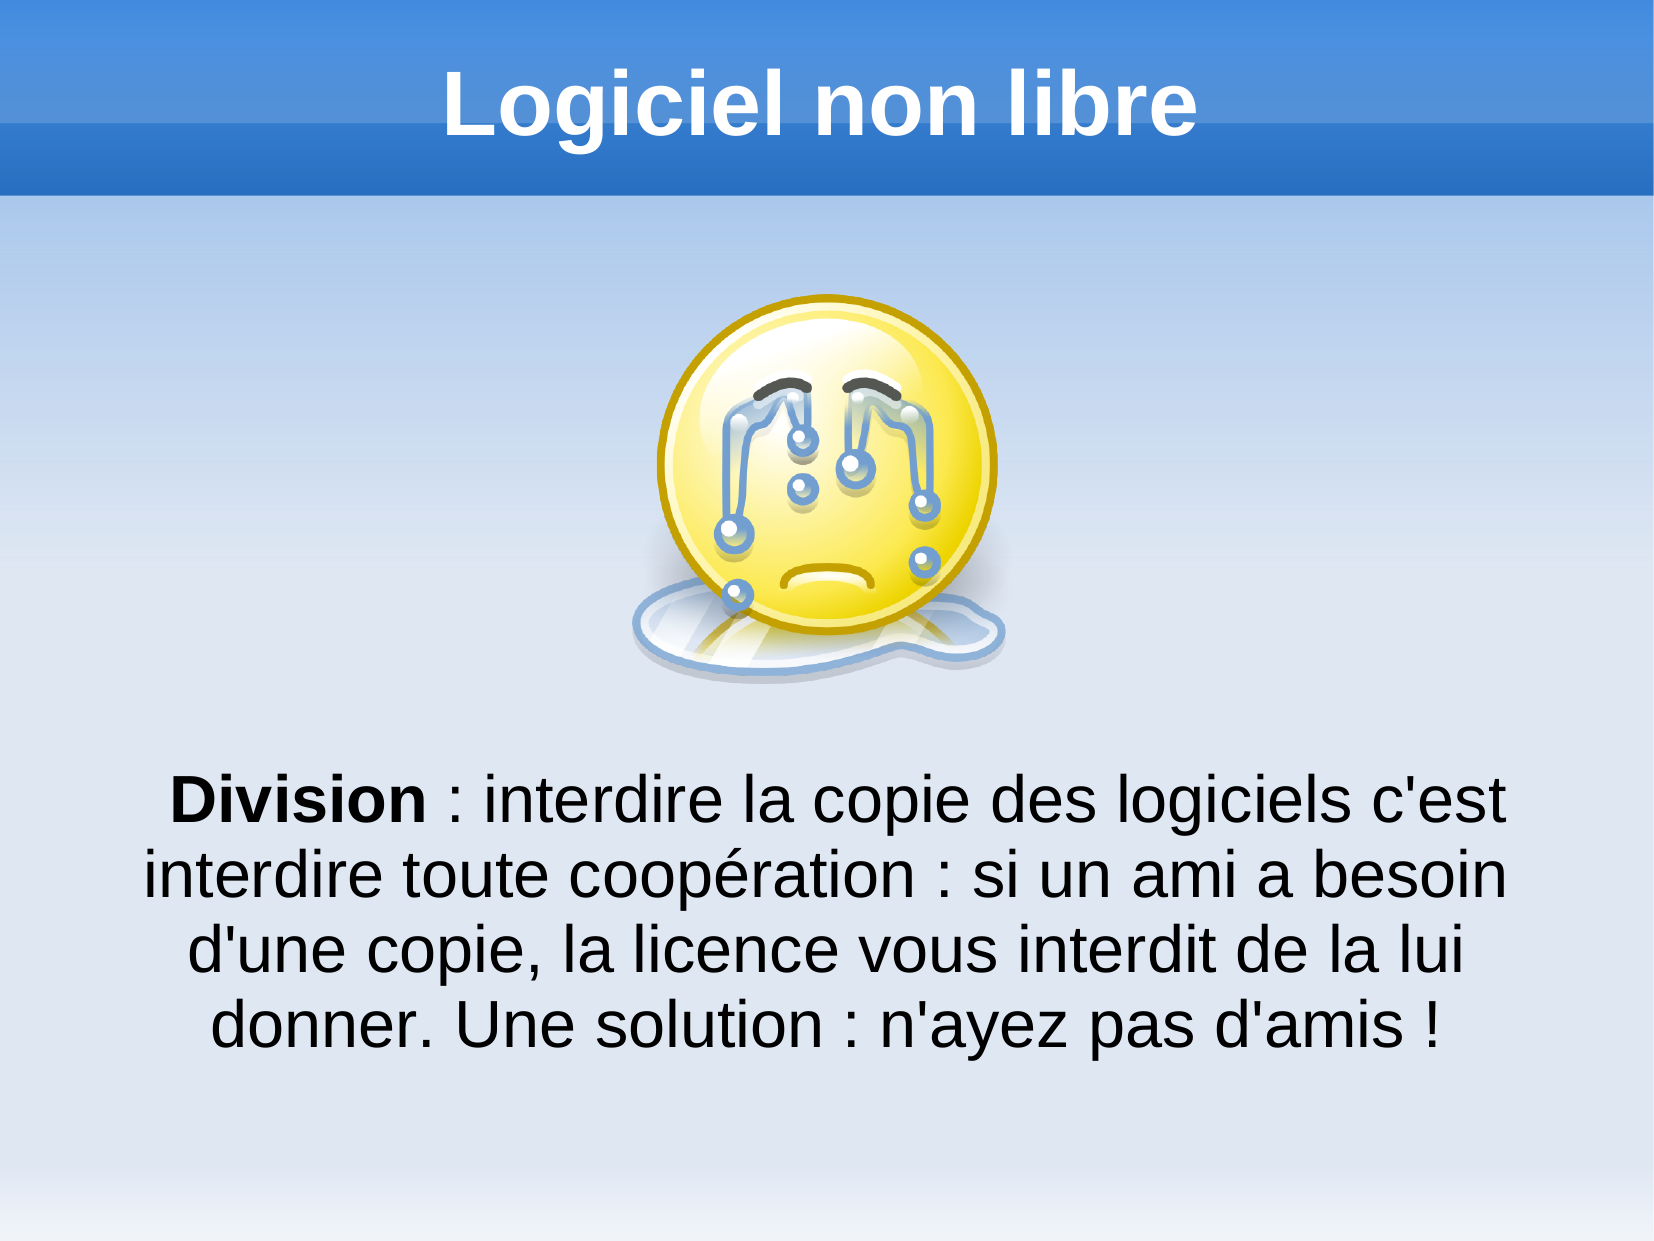

# Logiciel non libre
Division : interdire la copie des logiciels c'est interdire toute coopération : si un ami a besoin d'une copie, la licence vous interdit de la lui donner. Une solution : n'ayez pas d'amis !